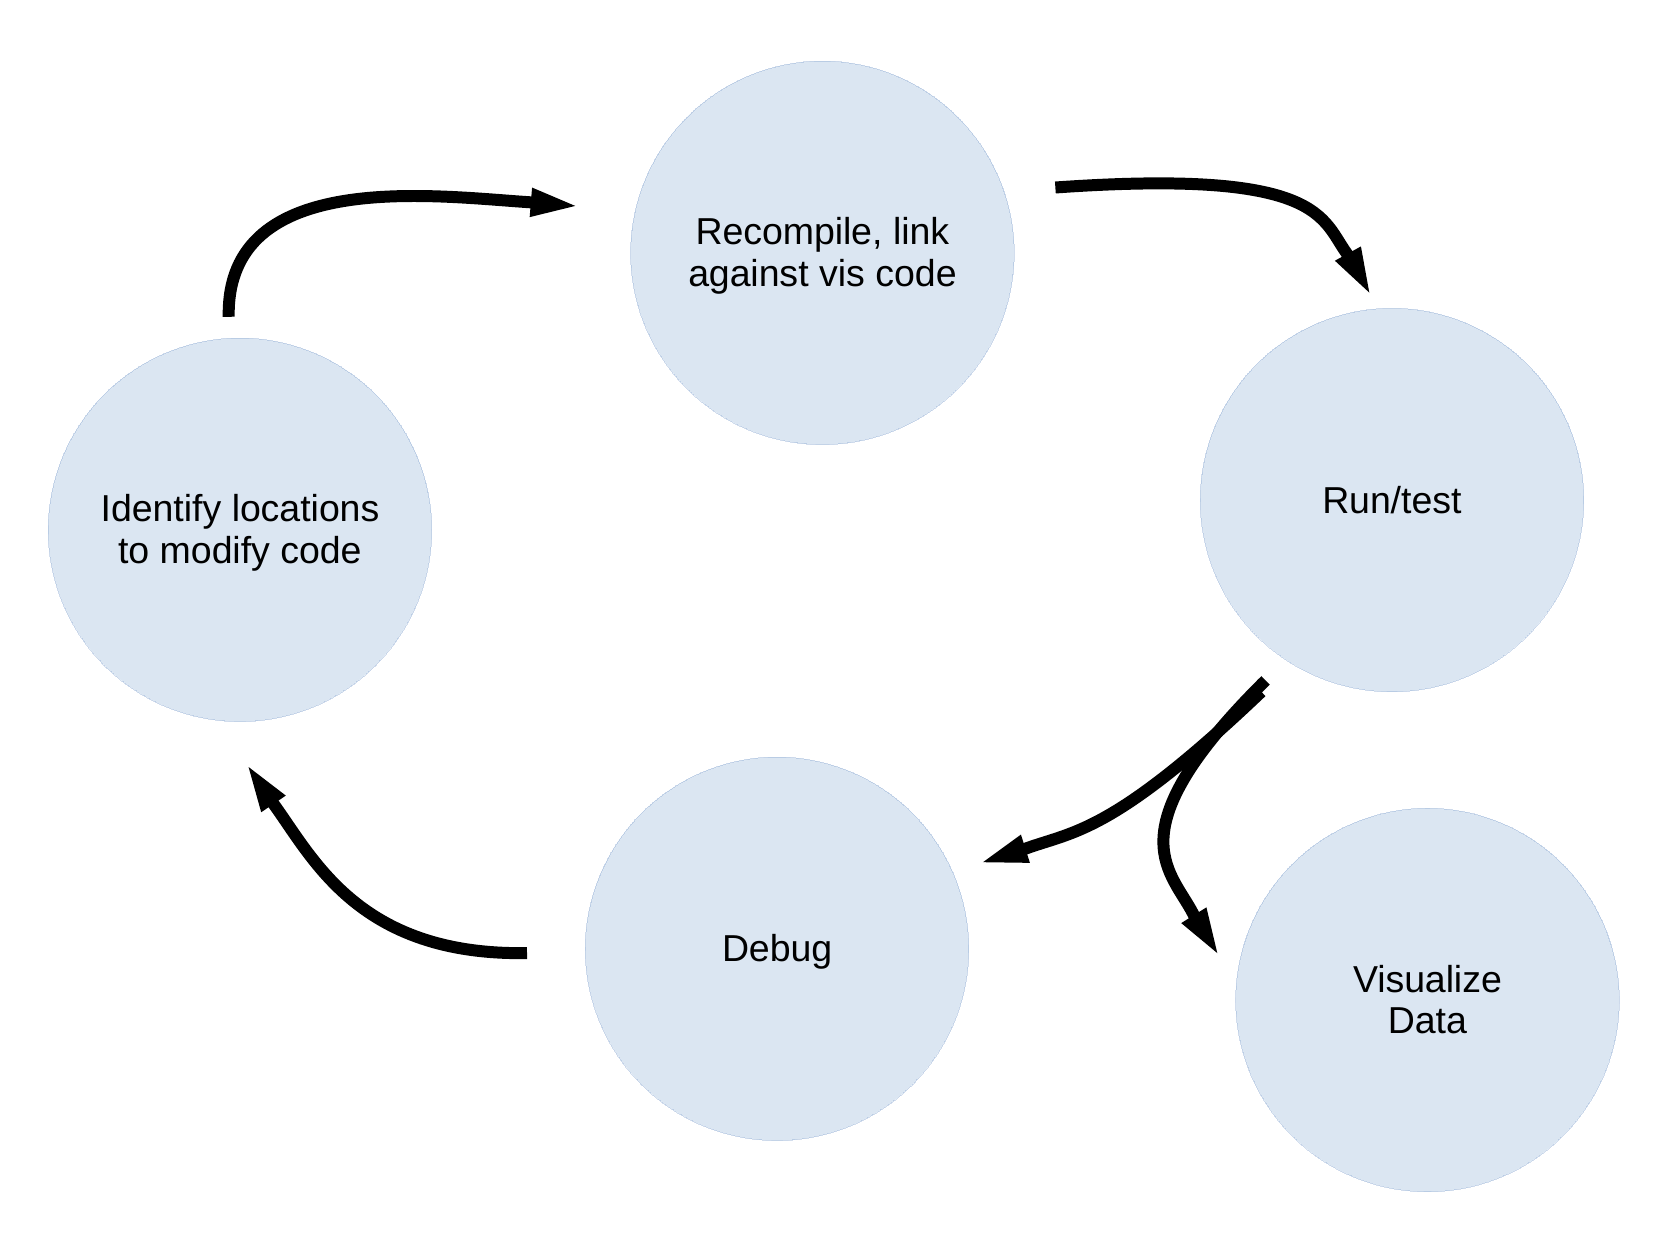

Recompile, link
against vis code
Run/test
Identify locations
to modify code
Debug
Visualize
Data